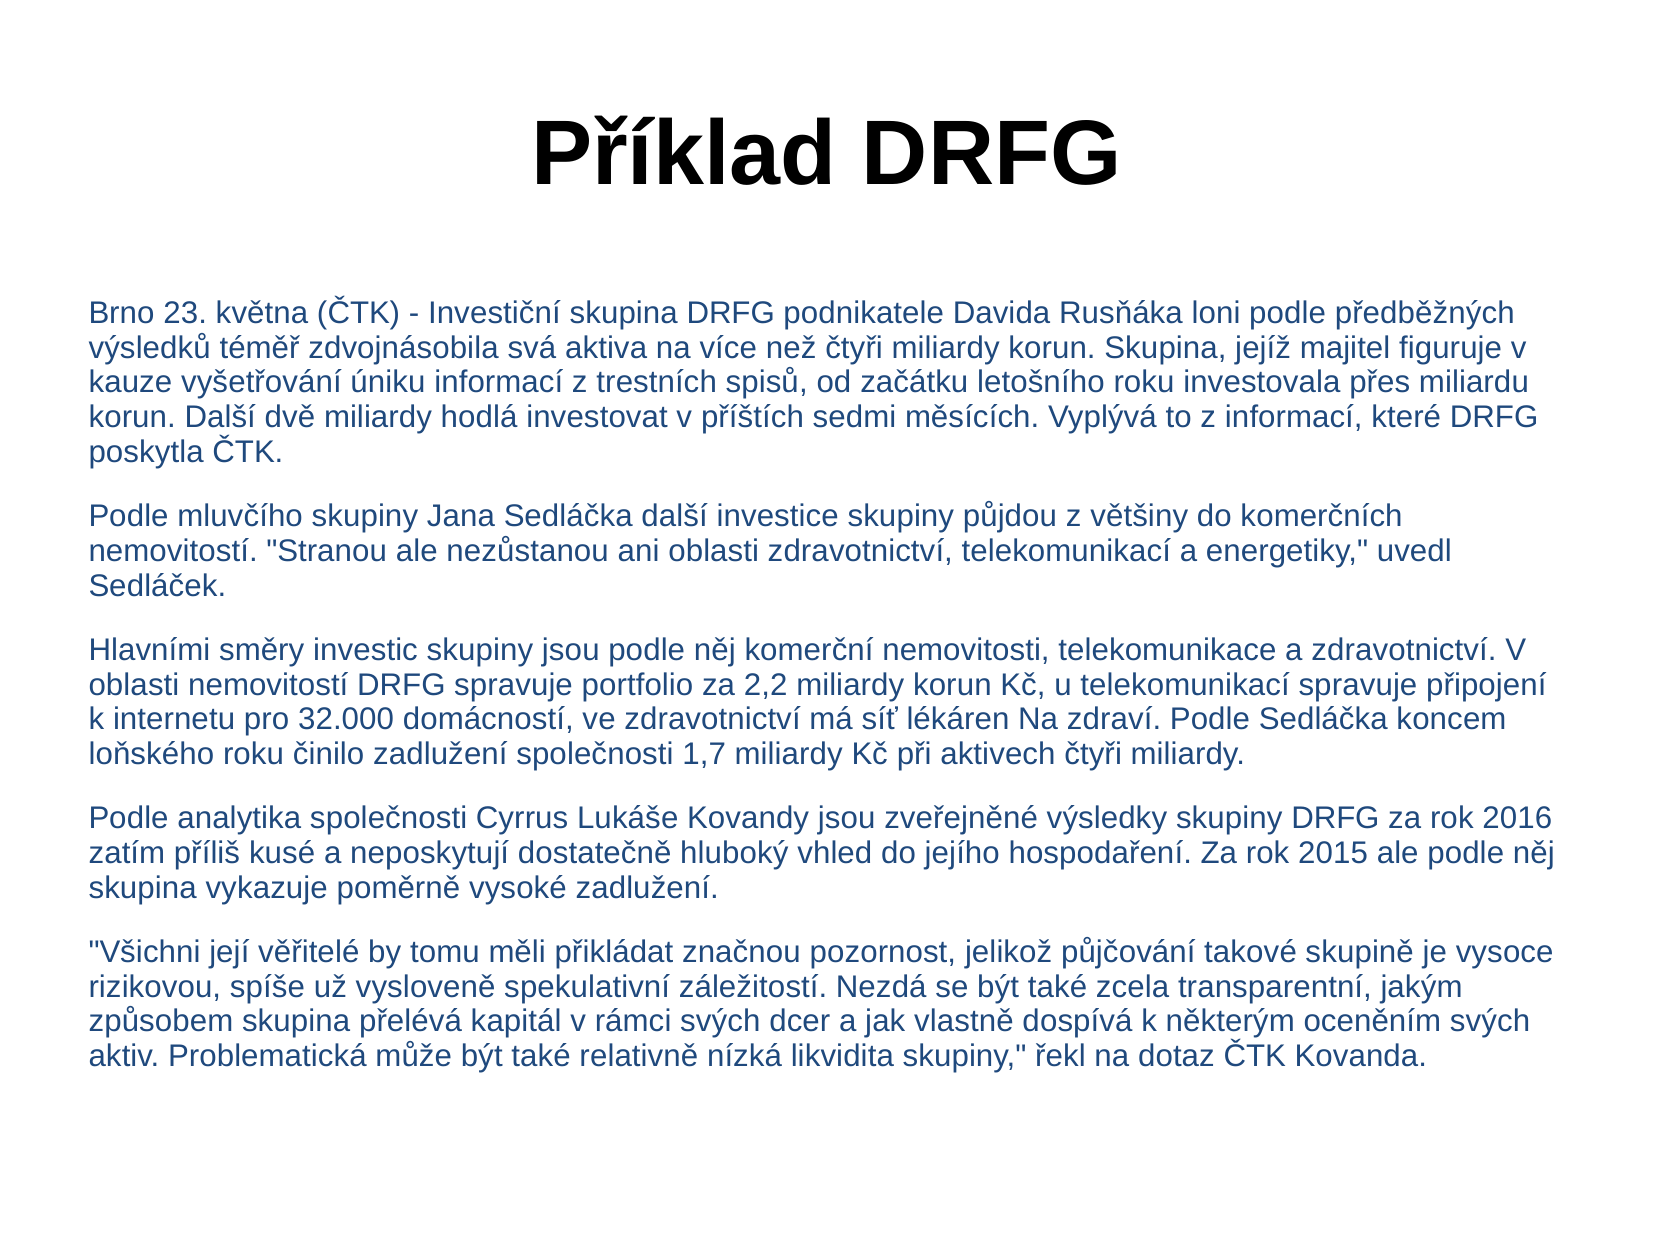

# Příklad DRFG
Brno 23. května (ČTK) - Investiční skupina DRFG podnikatele Davida Rusňáka loni podle předběžných výsledků téměř zdvojnásobila svá aktiva na více než čtyři miliardy korun. Skupina, jejíž majitel figuruje v kauze vyšetřování úniku informací z trestních spisů, od začátku letošního roku investovala přes miliardu korun. Další dvě miliardy hodlá investovat v příštích sedmi měsících. Vyplývá to z informací, které DRFG poskytla ČTK.
Podle mluvčího skupiny Jana Sedláčka další investice skupiny půjdou z většiny do komerčních nemovitostí. "Stranou ale nezůstanou ani oblasti zdravotnictví, telekomunikací a energetiky," uvedl Sedláček.
Hlavními směry investic skupiny jsou podle něj komerční nemovitosti, telekomunikace a zdravotnictví. V oblasti nemovitostí DRFG spravuje portfolio za 2,2 miliardy korun Kč, u telekomunikací spravuje připojení k internetu pro 32.000 domácností, ve zdravotnictví má síť lékáren Na zdraví. Podle Sedláčka koncem loňského roku činilo zadlužení společnosti 1,7 miliardy Kč při aktivech čtyři miliardy.
Podle analytika společnosti Cyrrus Lukáše Kovandy jsou zveřejněné výsledky skupiny DRFG za rok 2016 zatím příliš kusé a neposkytují dostatečně hluboký vhled do jejího hospodaření. Za rok 2015 ale podle něj skupina vykazuje poměrně vysoké zadlužení.
"Všichni její věřitelé by tomu měli přikládat značnou pozornost, jelikož půjčování takové skupině je vysoce rizikovou, spíše už vysloveně spekulativní záležitostí. Nezdá se být také zcela transparentní, jakým způsobem skupina přelévá kapitál v rámci svých dcer a jak vlastně dospívá k některým oceněním svých aktiv. Problematická může být také relativně nízká likvidita skupiny," řekl na dotaz ČTK Kovanda.